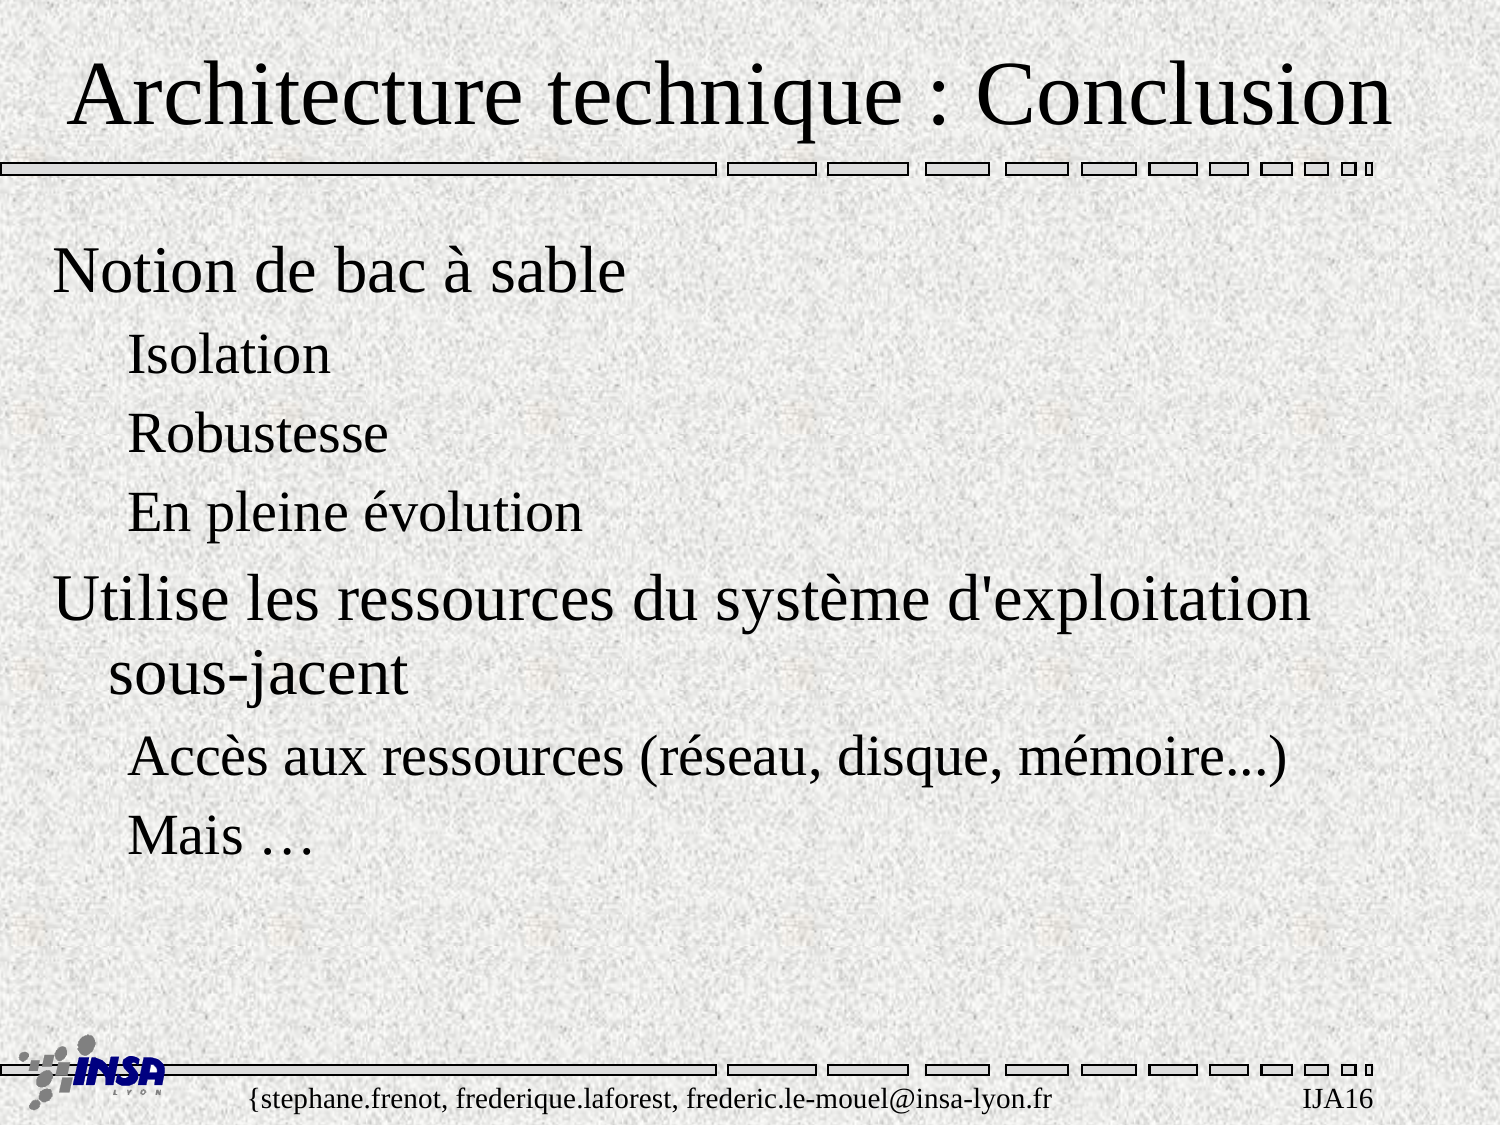

# Architecture technique : Conclusion
Notion de bac à sable
Isolation
Robustesse
En pleine évolution
Utilise les ressources du système d'exploitation sous-jacent
Accès aux ressources (réseau, disque, mémoire...)
Mais …